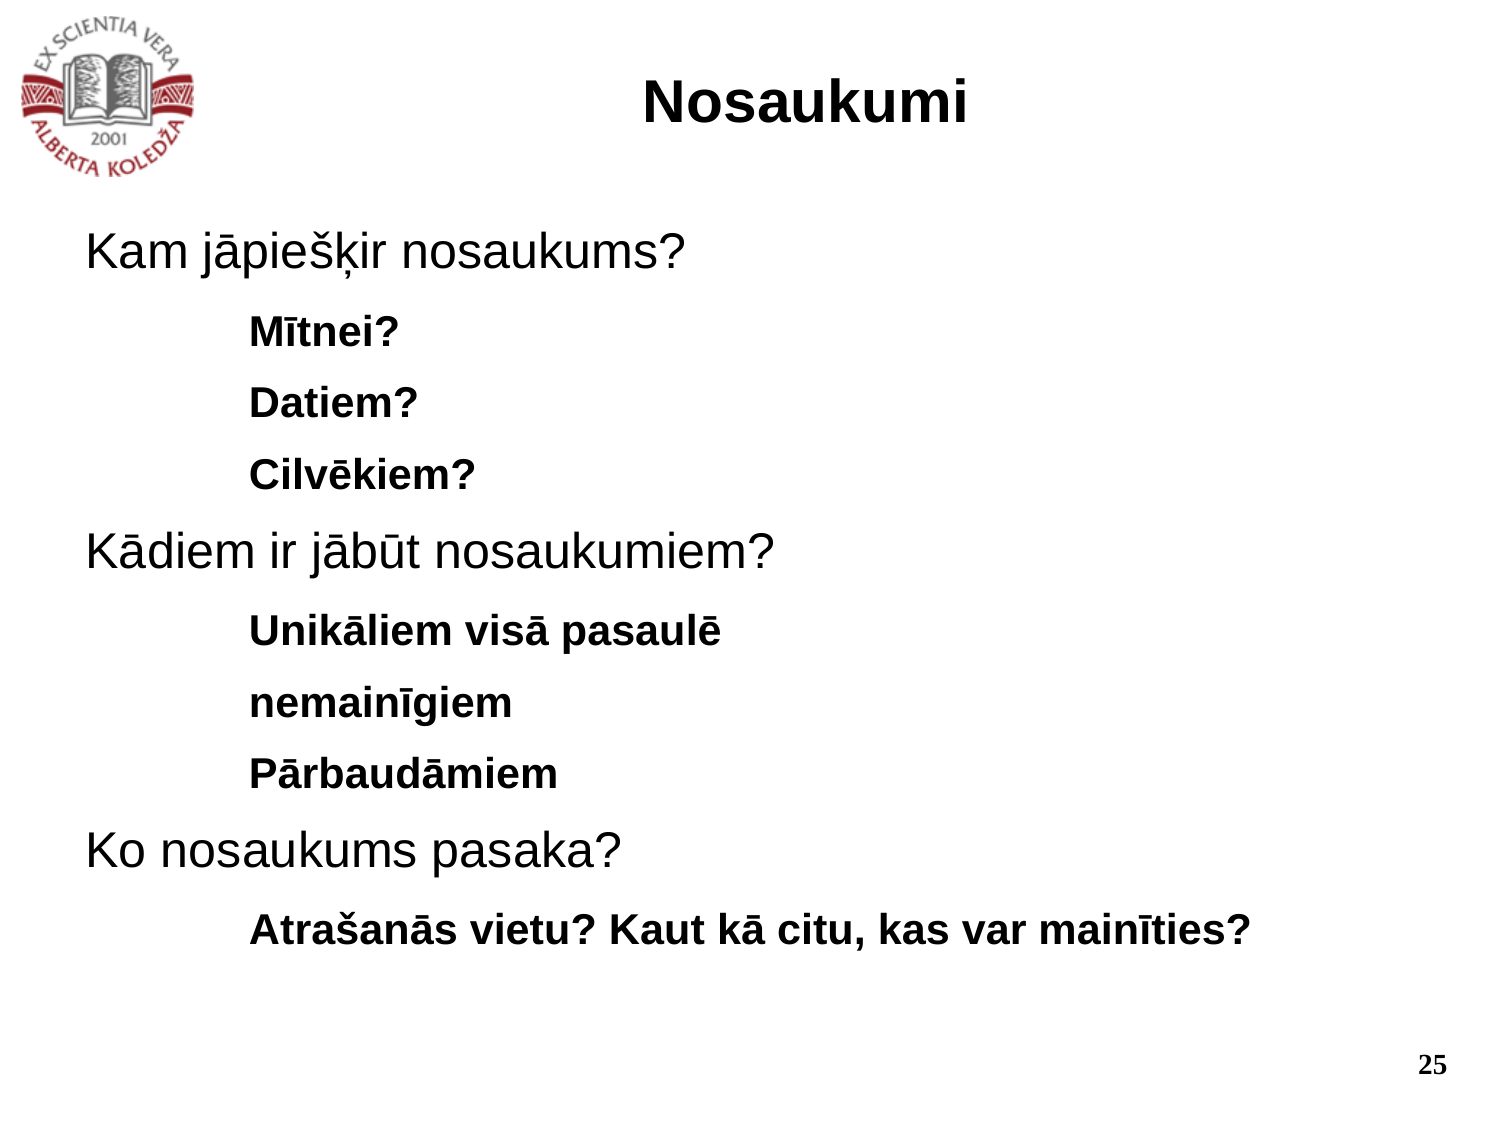

# Nosaukumi
Kam jāpiešķir nosaukums?
Mītnei?
Datiem?
Cilvēkiem?
Kādiem ir jābūt nosaukumiem?
Unikāliem visā pasaulē
nemainīgiem
Pārbaudāmiem
Ko nosaukums pasaka?
Atrašanās vietu? Kaut kā citu, kas var mainīties?